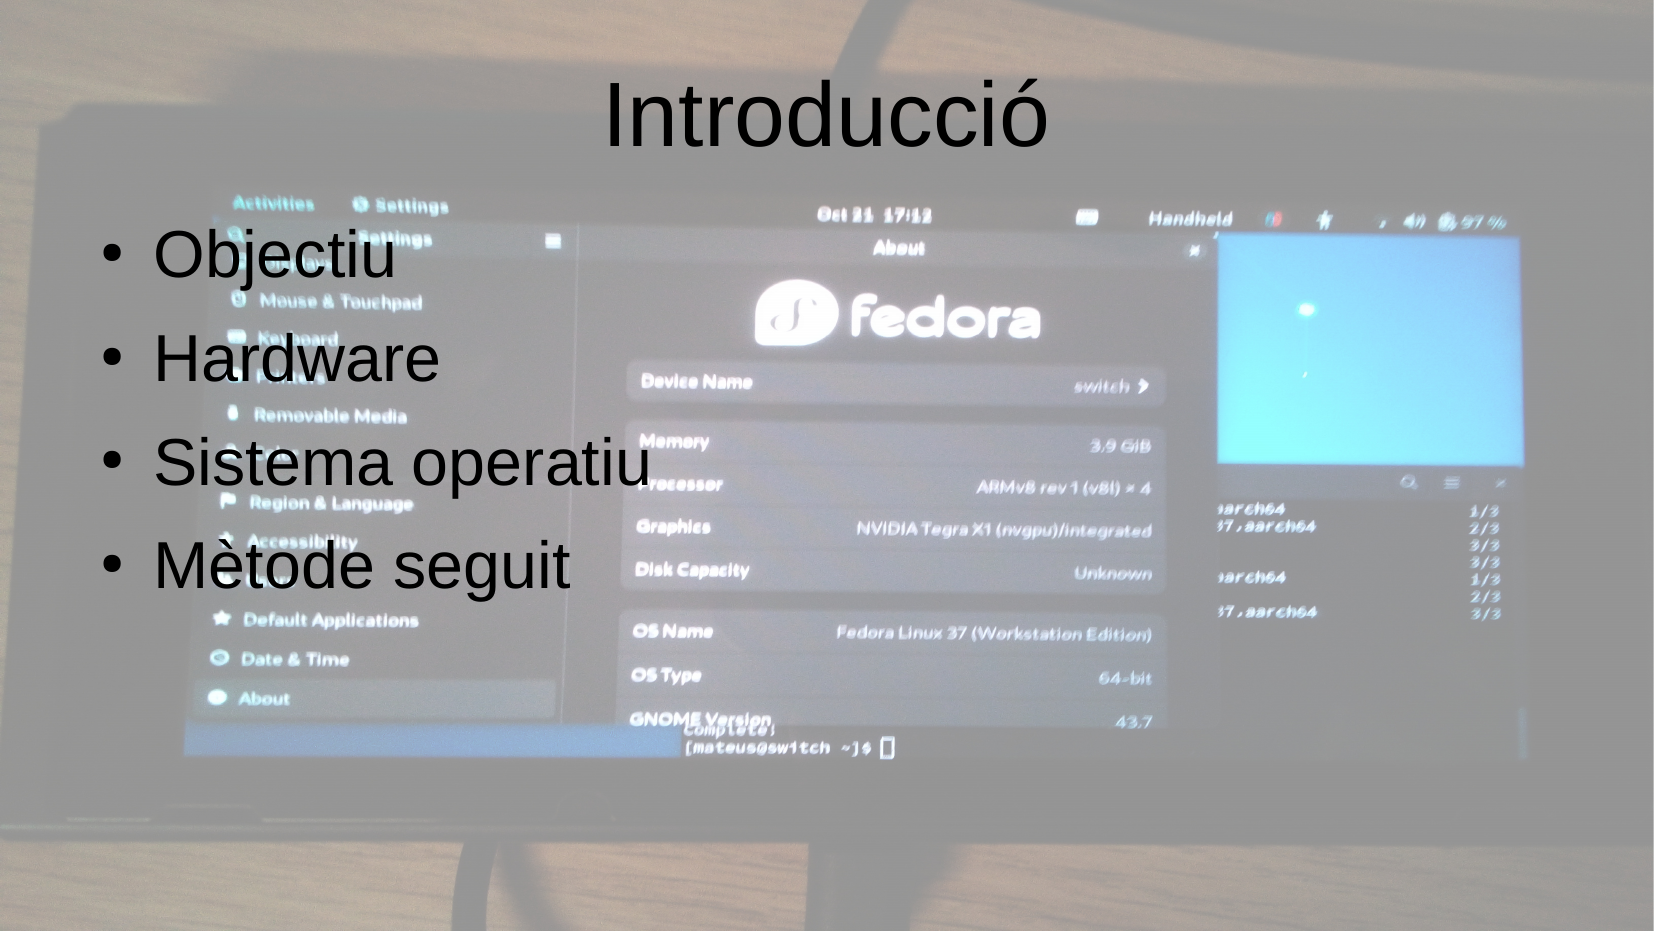

# Introducció
Objectiu
Hardware
Sistema operatiu
Mètode seguit